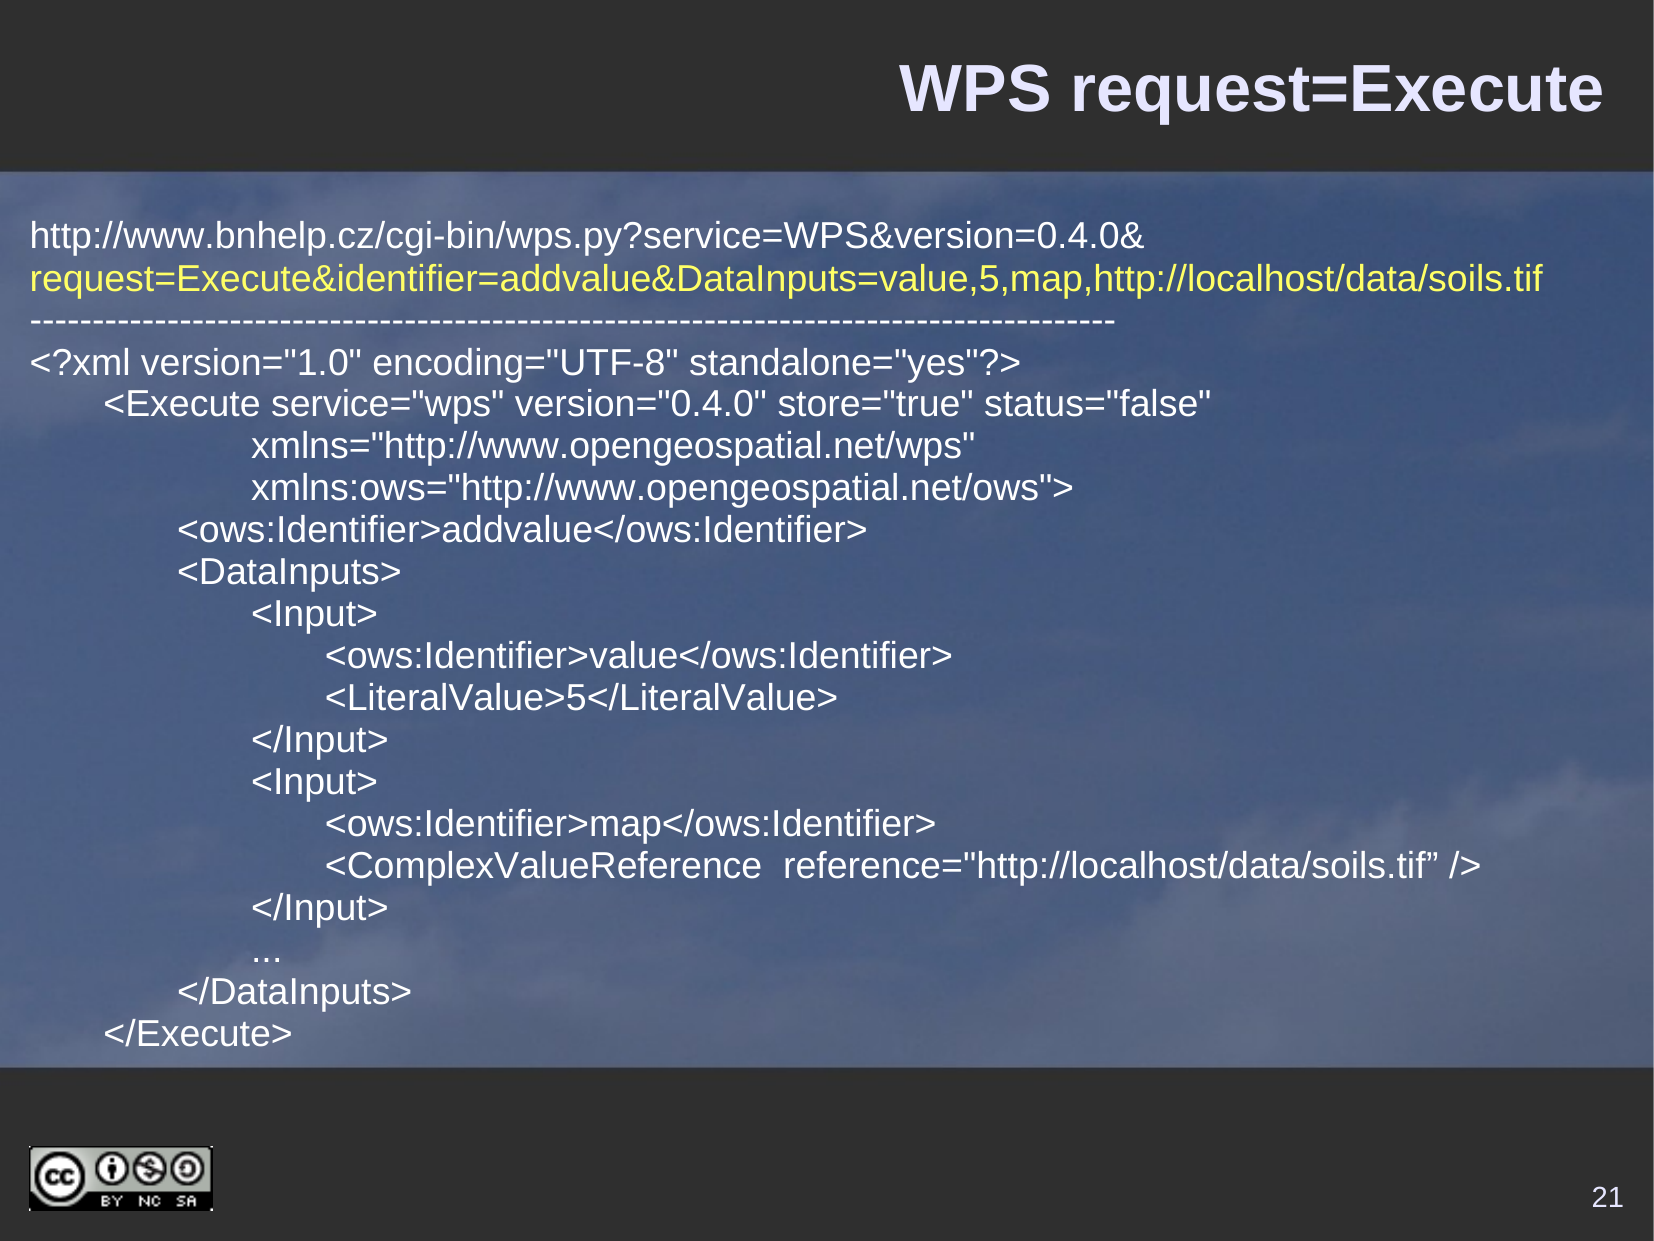

# WPS request=Execute
http://www.bnhelp.cz/cgi-bin/wps.py?service=WPS&version=0.4.0&
request=Execute&identifier=addvalue&DataInputs=value,5,map,http://localhost/data/soils.tif
---------------------------------------------------------------------------------------
<?xml version="1.0" encoding="UTF-8" standalone="yes"?>
	<Execute service="wps" version="0.4.0" store="true" status="false"
			xmlns="http://www.opengeospatial.net/wps"
			xmlns:ows="http://www.opengeospatial.net/ows">
		<ows:Identifier>addvalue</ows:Identifier>
		<DataInputs>
			<Input>
				<ows:Identifier>value</ows:Identifier>
				<LiteralValue>5</LiteralValue>
			</Input>
			<Input>
				<ows:Identifier>map</ows:Identifier>
				<ComplexValueReference reference="http://localhost/data/soils.tif” />
			</Input>
			...
		</DataInputs>
	</Execute>
2006-06-01
21